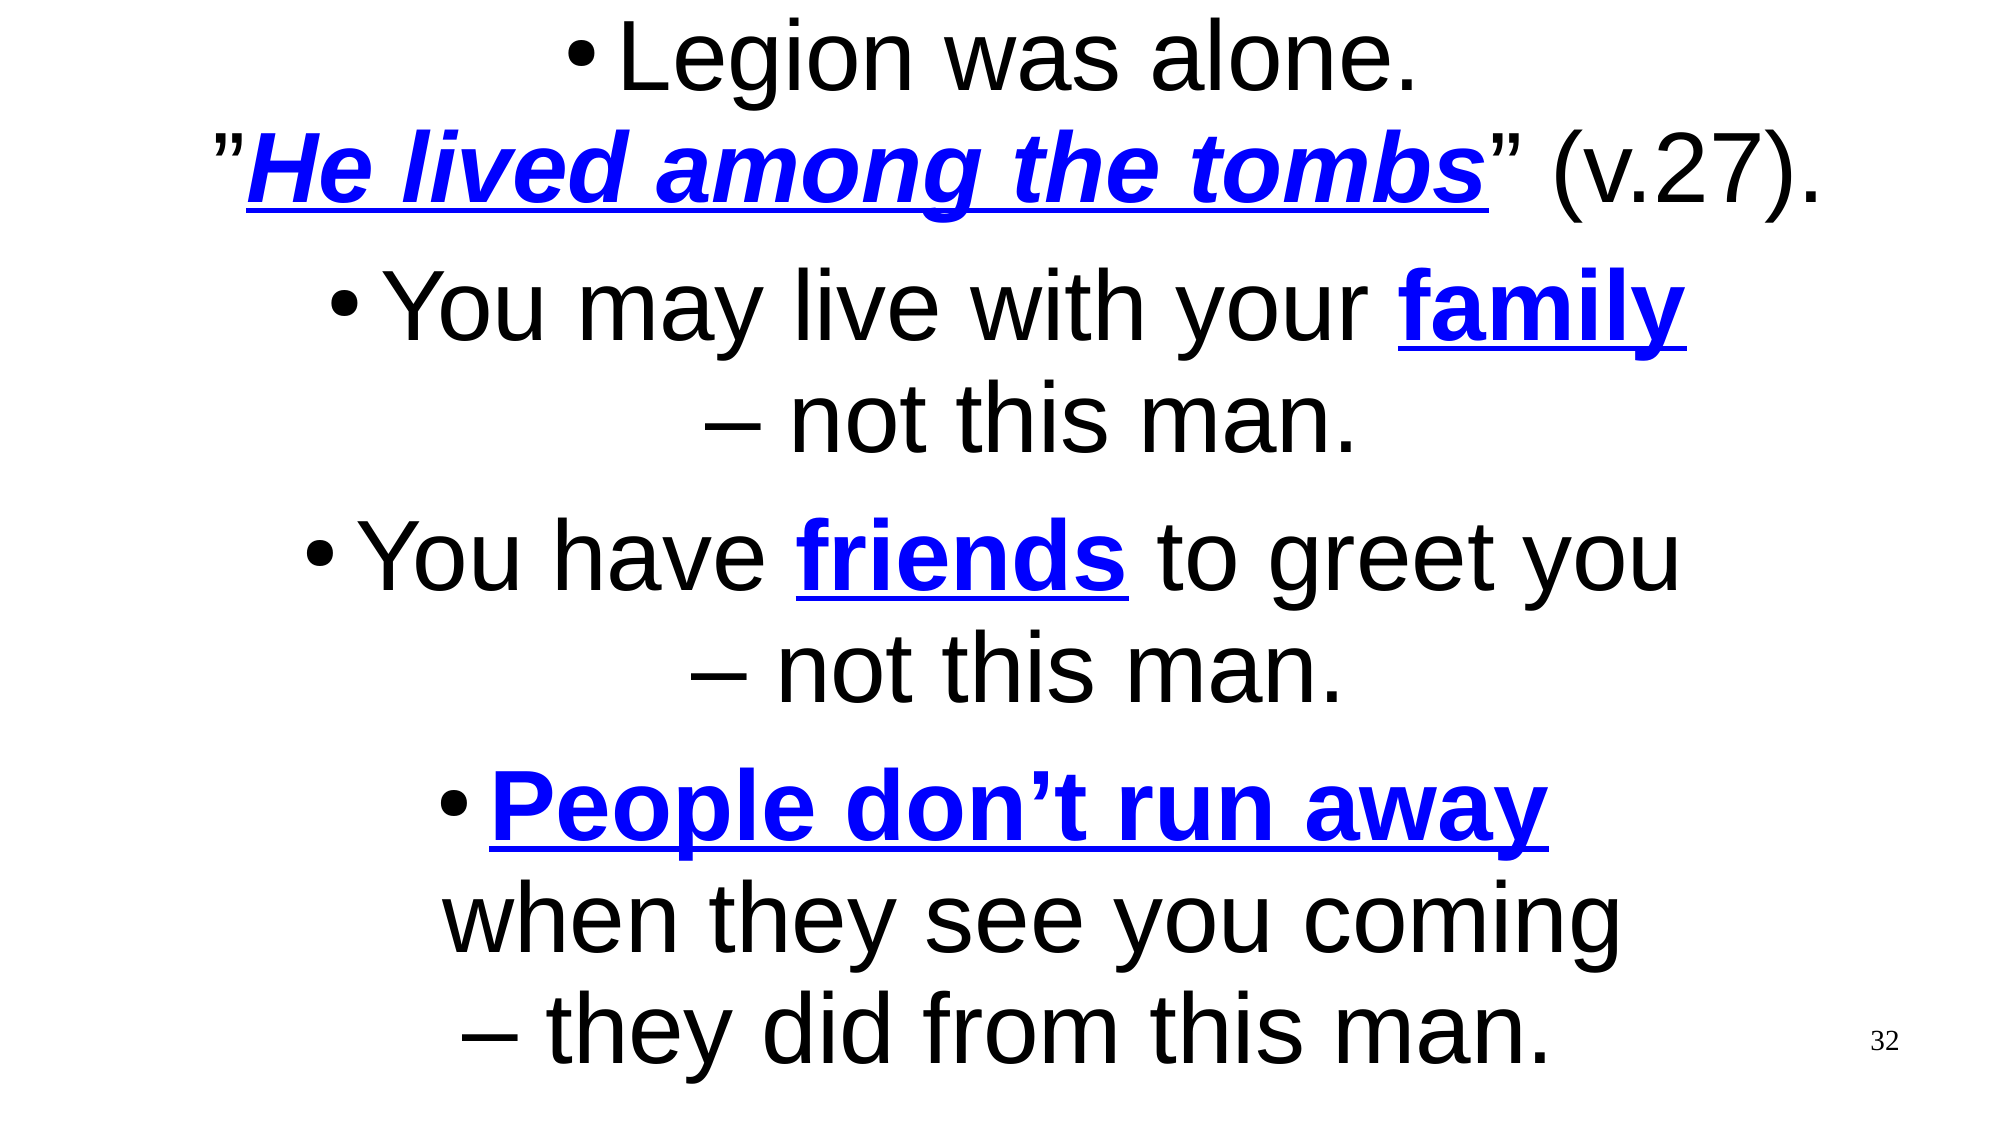

# Legion was alone. ”He lived among the tombs” (v.27).
You may live with your family
 – not this man.
You have friends to greet you
– not this man.
People don’t run away
when they see you coming
– they did from this man.
32